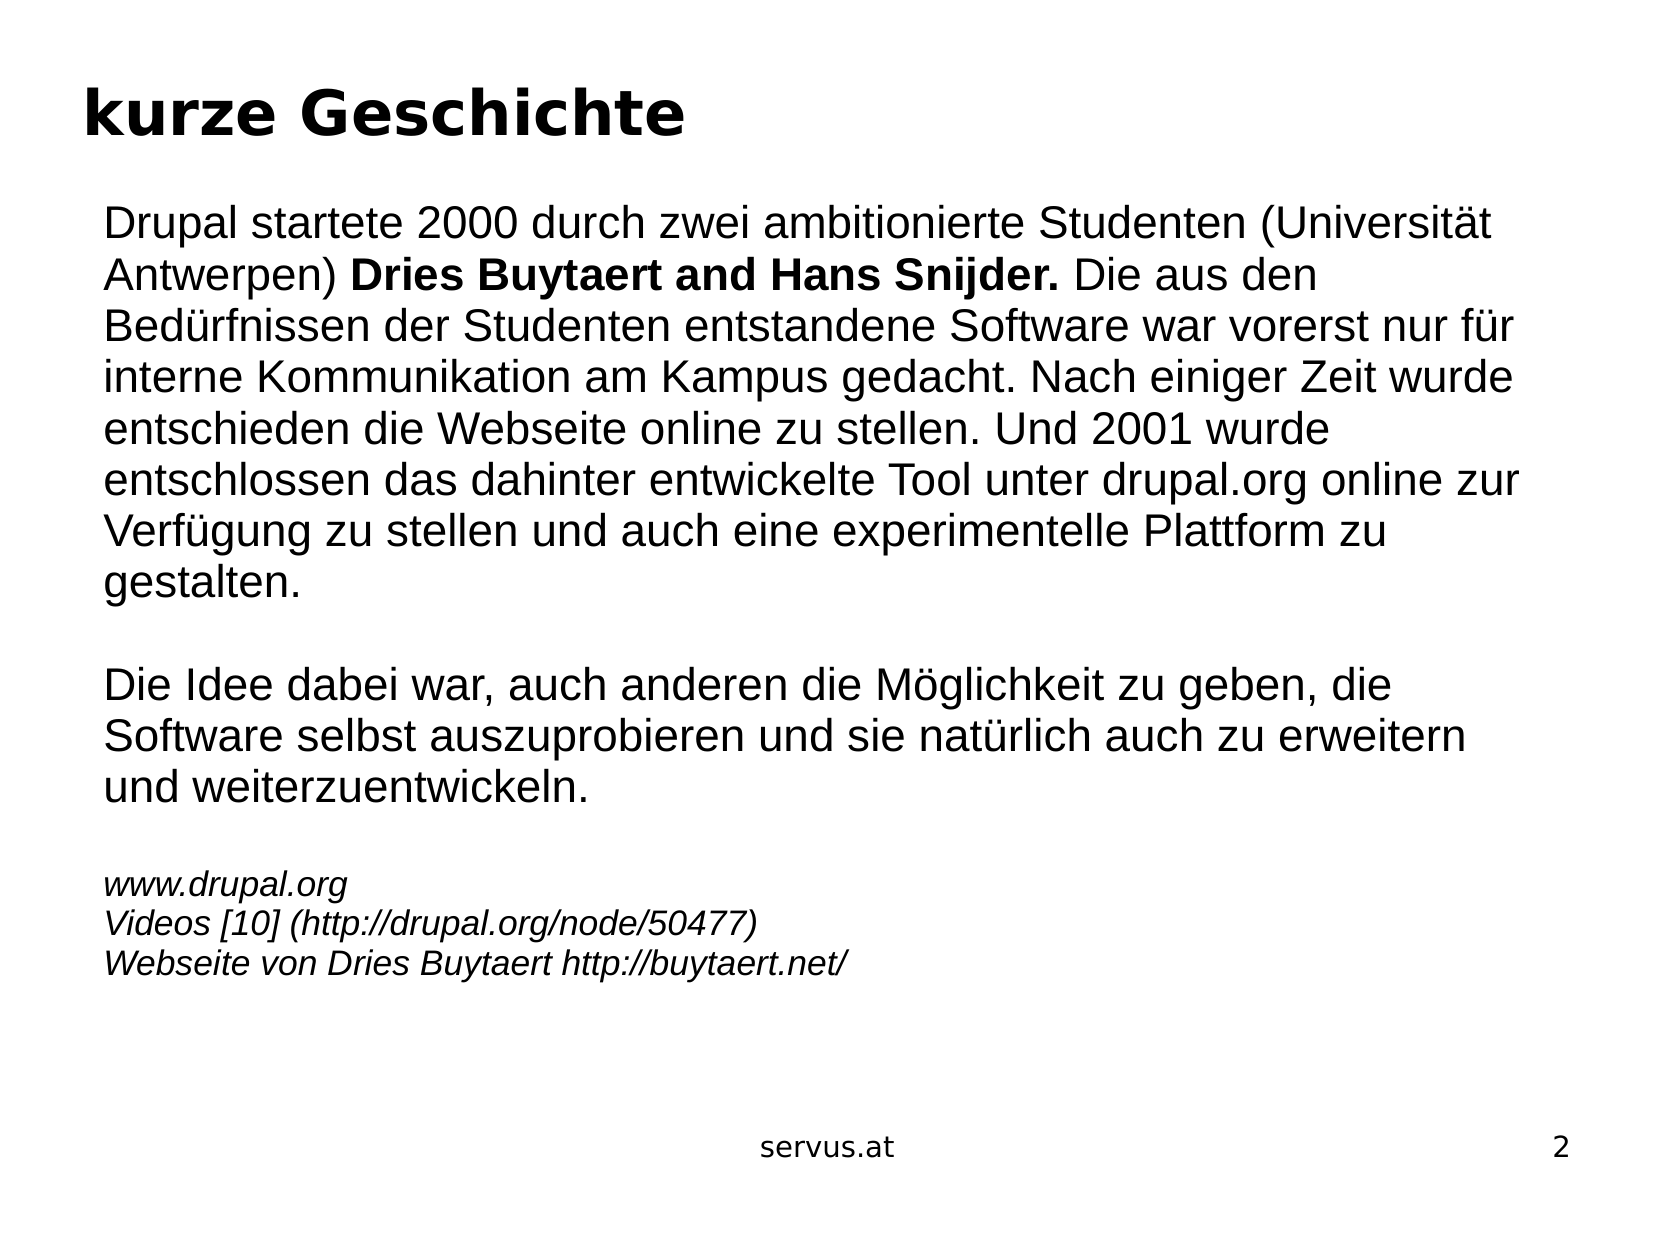

# kurze Geschichte
Drupal startete 2000 durch zwei ambitionierte Studenten (Universität Antwerpen) Dries Buytaert and Hans Snijder. Die aus den Bedürfnissen der Studenten entstandene Software war vorerst nur für interne Kommunikation am Kampus gedacht. Nach einiger Zeit wurde entschieden die Webseite online zu stellen. Und 2001 wurde entschlossen das dahinter entwickelte Tool unter drupal.org online zur Verfügung zu stellen und auch eine experimentelle Plattform zu gestalten.
Die Idee dabei war, auch anderen die Möglichkeit zu geben, die Software selbst auszuprobieren und sie natürlich auch zu erweitern und weiterzuentwickeln.
www.drupal.org
Videos [10] (http://drupal.org/node/50477)
Webseite von Dries Buytaert http://buytaert.net/
servus.at
2